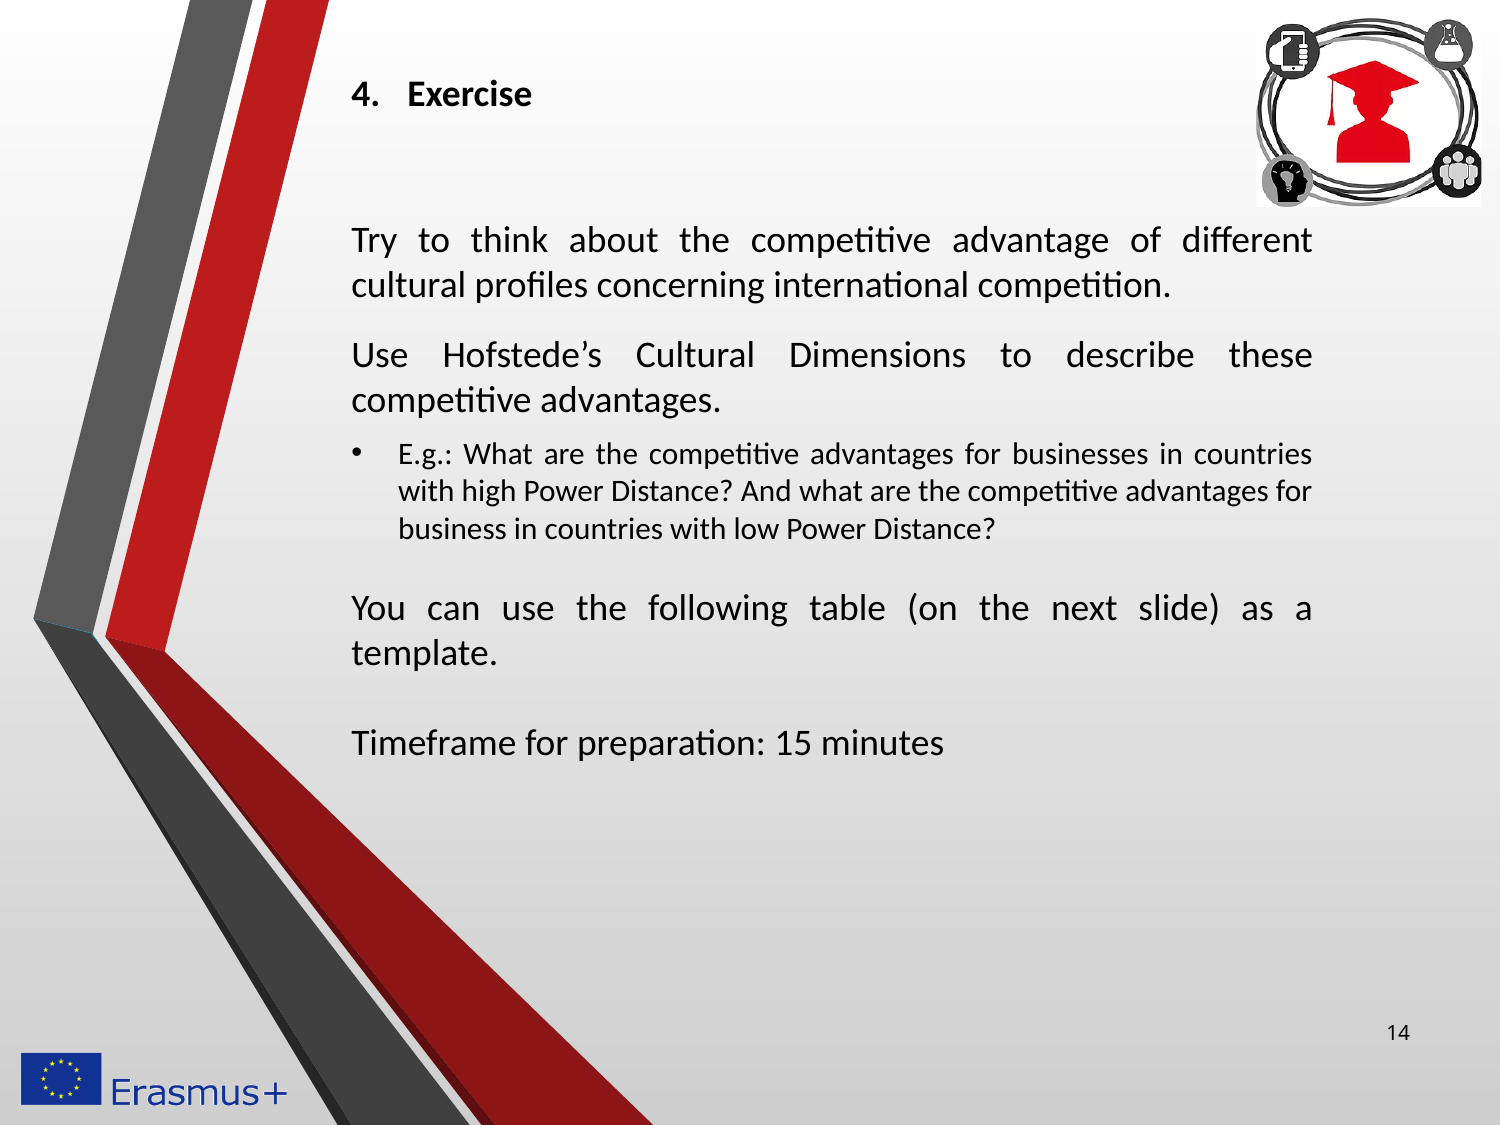

Exercise
Try to think about the competitive advantage of different cultural profiles concerning international competition.
Use Hofstede’s Cultural Dimensions to describe these competitive advantages.
E.g.: What are the competitive advantages for businesses in countries with high Power Distance? And what are the competitive advantages for business in countries with low Power Distance?
You can use the following table (on the next slide) as a template.
Timeframe for preparation: 15 minutes